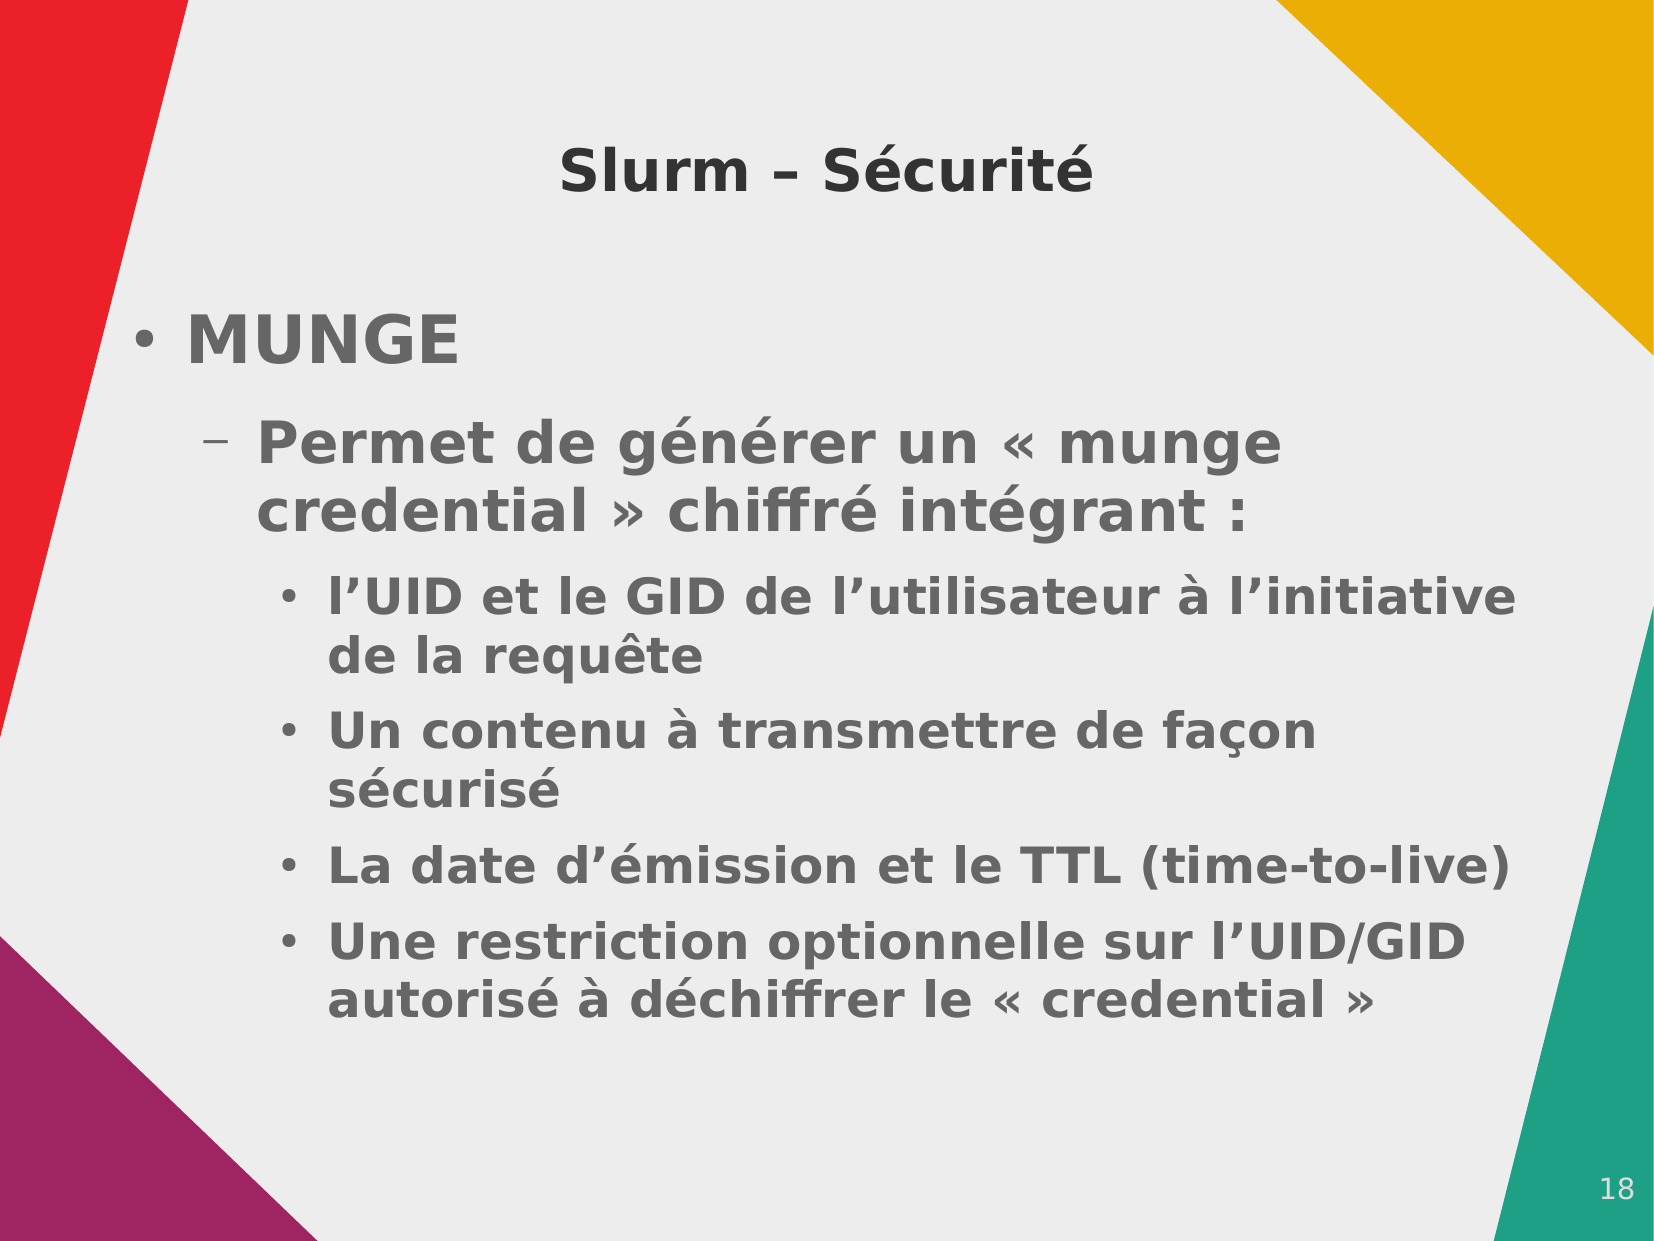

# Slurm – Sécurité
MUNGE
Permet de générer un « munge credential » chiffré intégrant :
l’UID et le GID de l’utilisateur à l’initiative de la requête
Un contenu à transmettre de façon sécurisé
La date d’émission et le TTL (time-to-live)
Une restriction optionnelle sur l’UID/GID autorisé à déchiffrer le « credential »
18